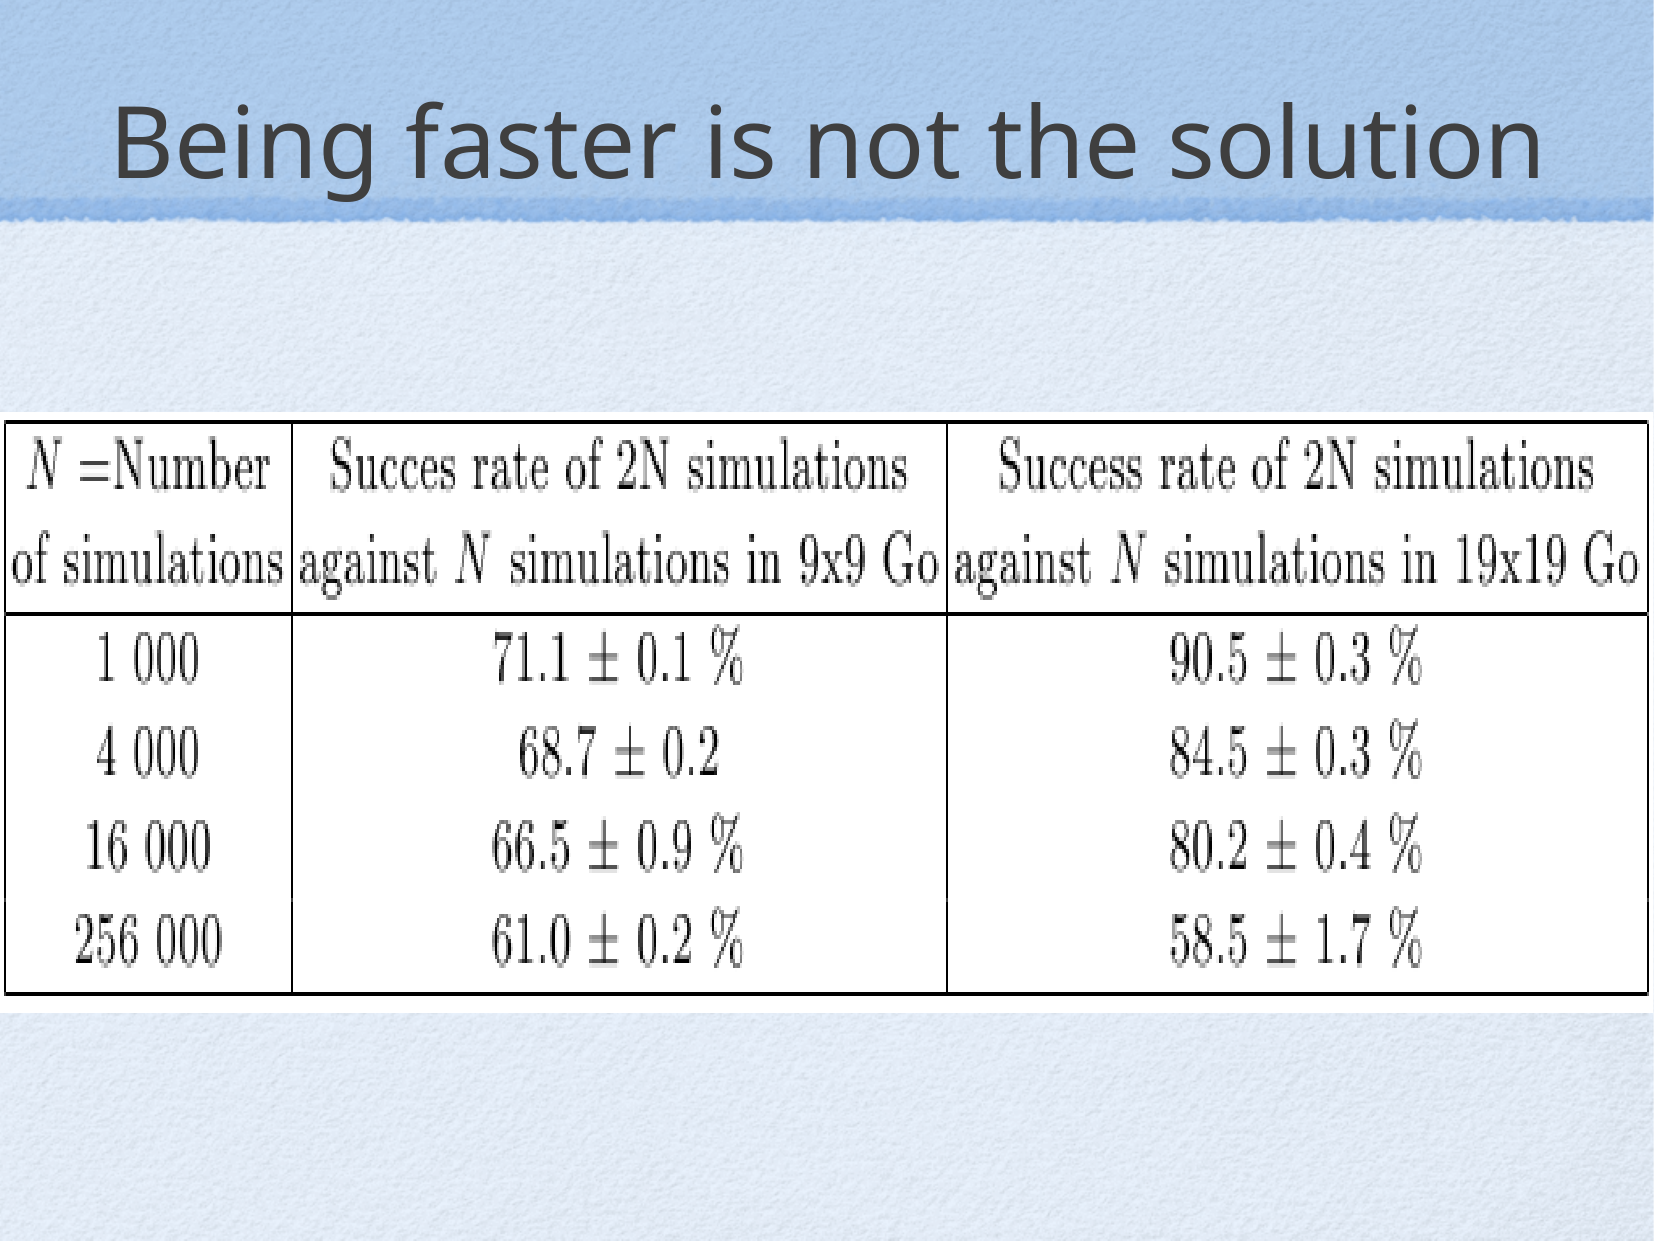

# Being faster is not the solution